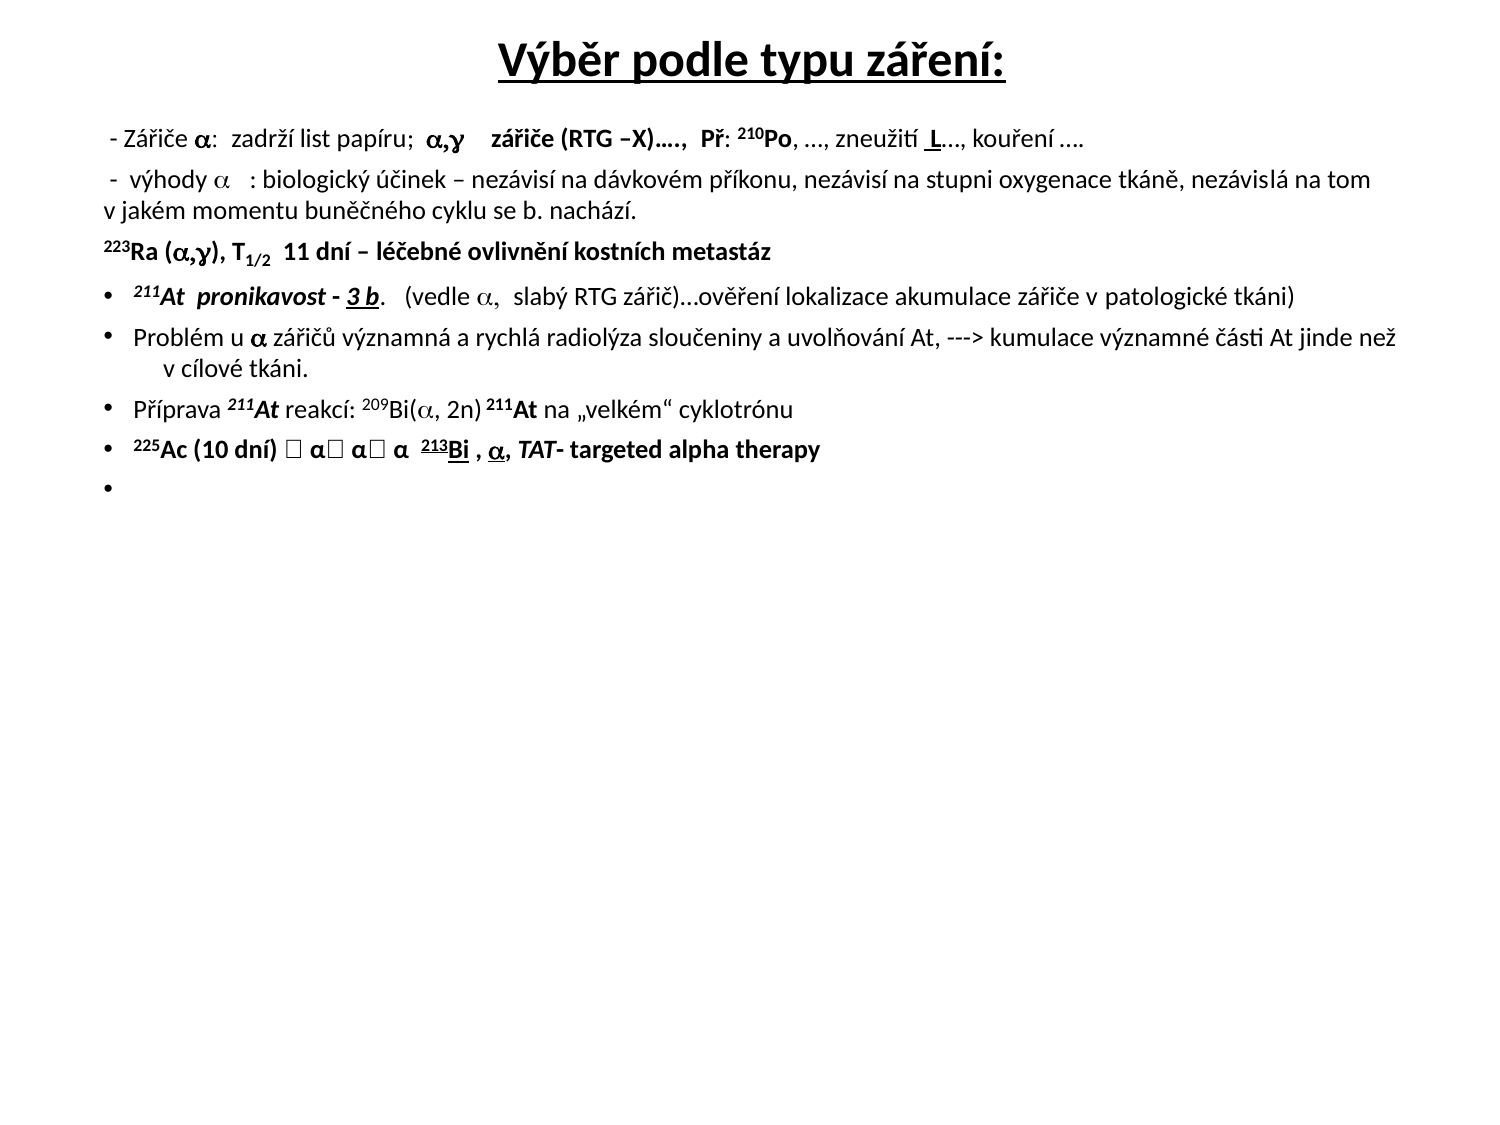

# Výběr podle typu záření:
 - Zářiče a: zadrží list papíru; a,g zářiče (RTG –X)…., Př: 210Po, …, zneužití L…, kouření ….
 - výhody a : biologický účinek – nezávisí na dávkovém příkonu, nezávisí na stupni oxygenace tkáně, nezávislá na tom v jakém momentu buněčného cyklu se b. nachází.
223Ra (a,g), T1/2 11 dní – léčebné ovlivnění kostních metastáz
211At pronikavost - 3 b. (vedle a, slabý RTG zářič)…ověření lokalizace akumulace zářiče v patologické tkáni)
Problém u a zářičů významná a rychlá radiolýza sloučeniny a uvolňování At, ---> kumulace významné části At jinde než v cílové tkáni.
Příprava 211At reakcí: 209Bi(a, 2n) 211At na „velkém“ cyklotrónu
225Ac (10 dní)  α α α 213Bi , a, TAT- targeted alpha therapy